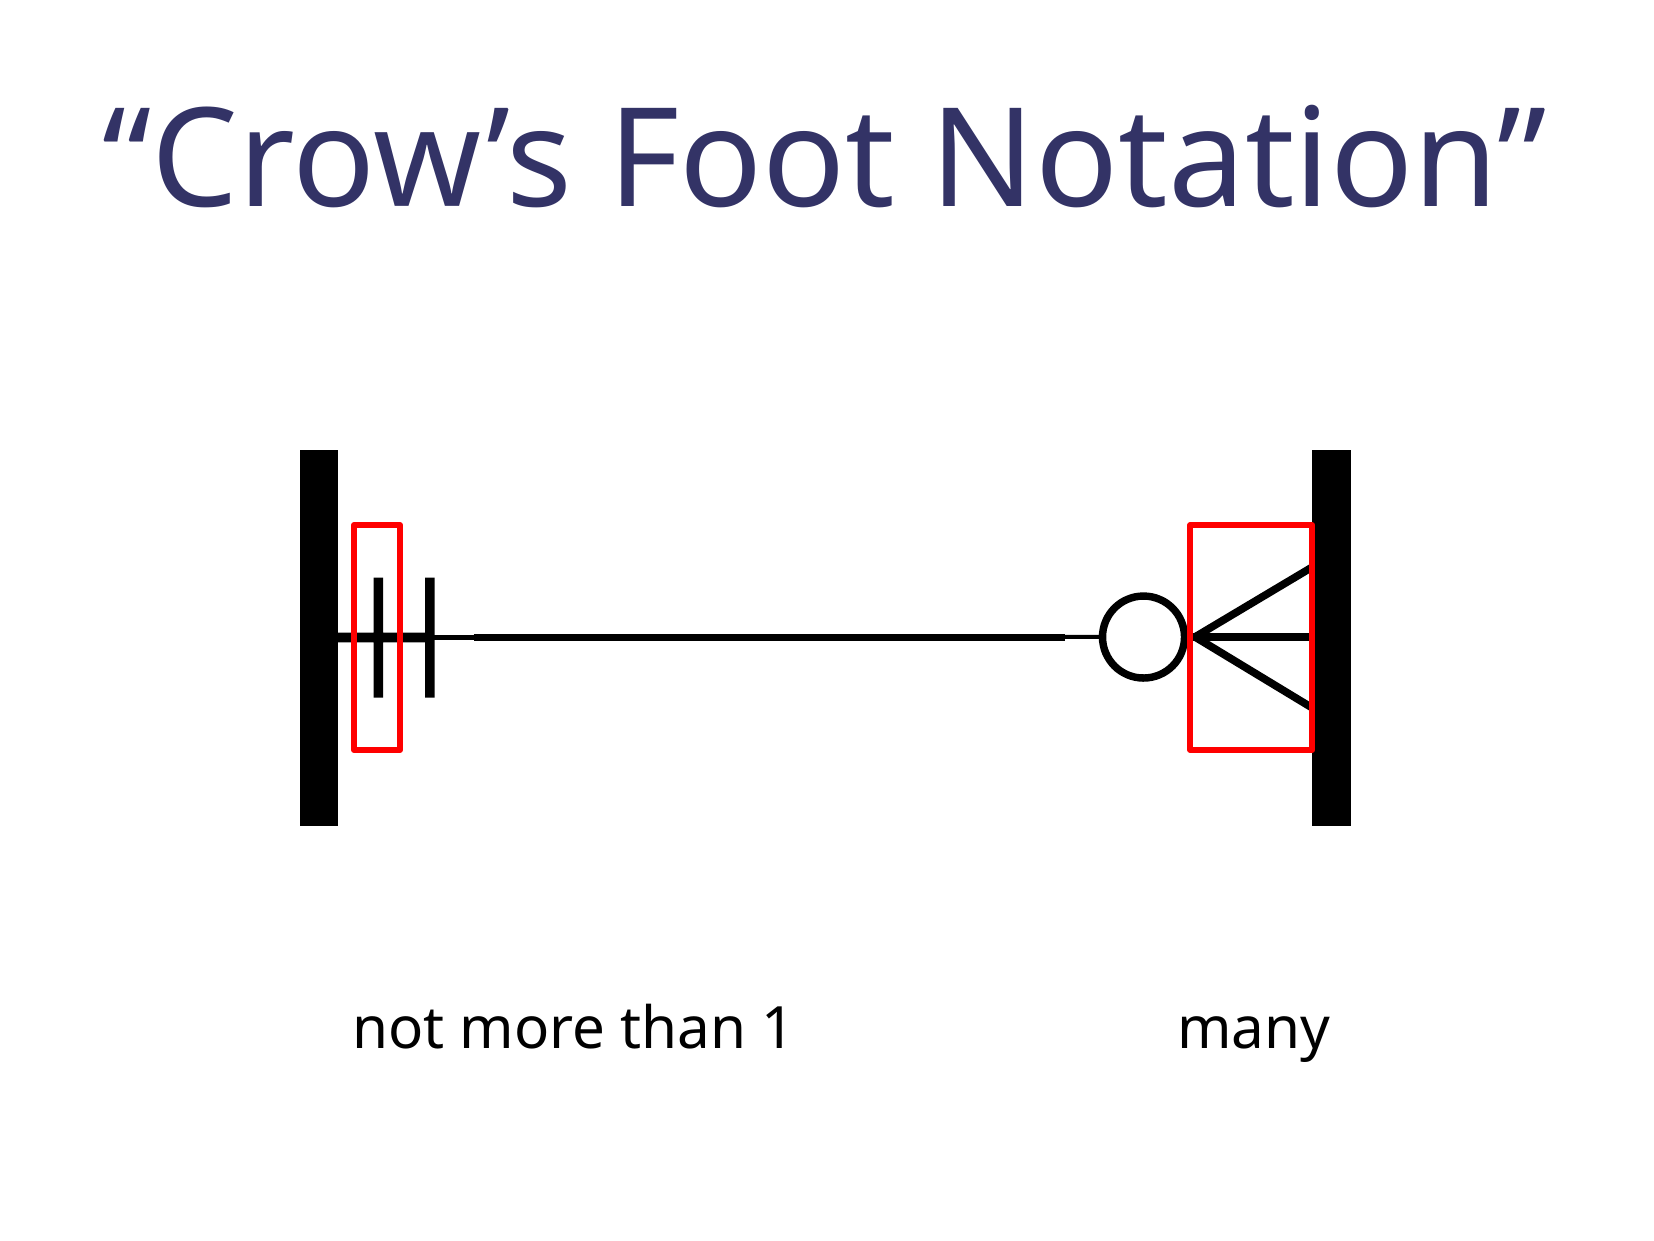

# “Crow’s Foot Notation”
not more than 1
many